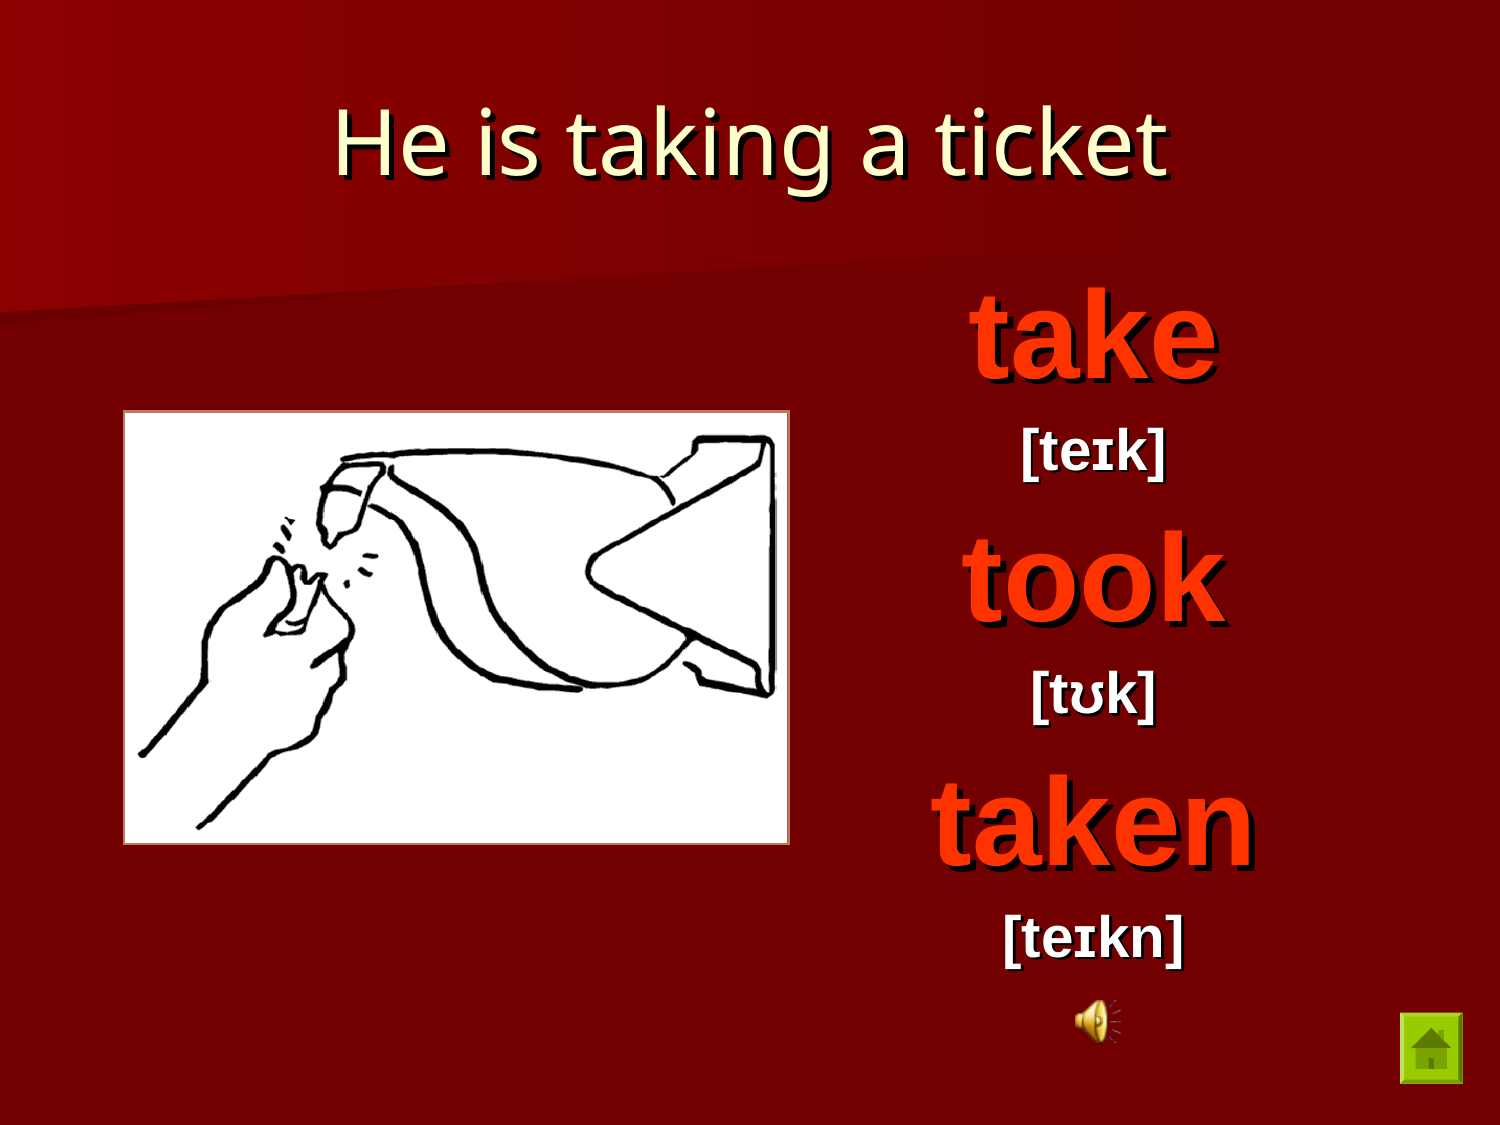

# He is taking a ticket
take
[teɪk]
took
[tʊk]
taken
[teɪkn]